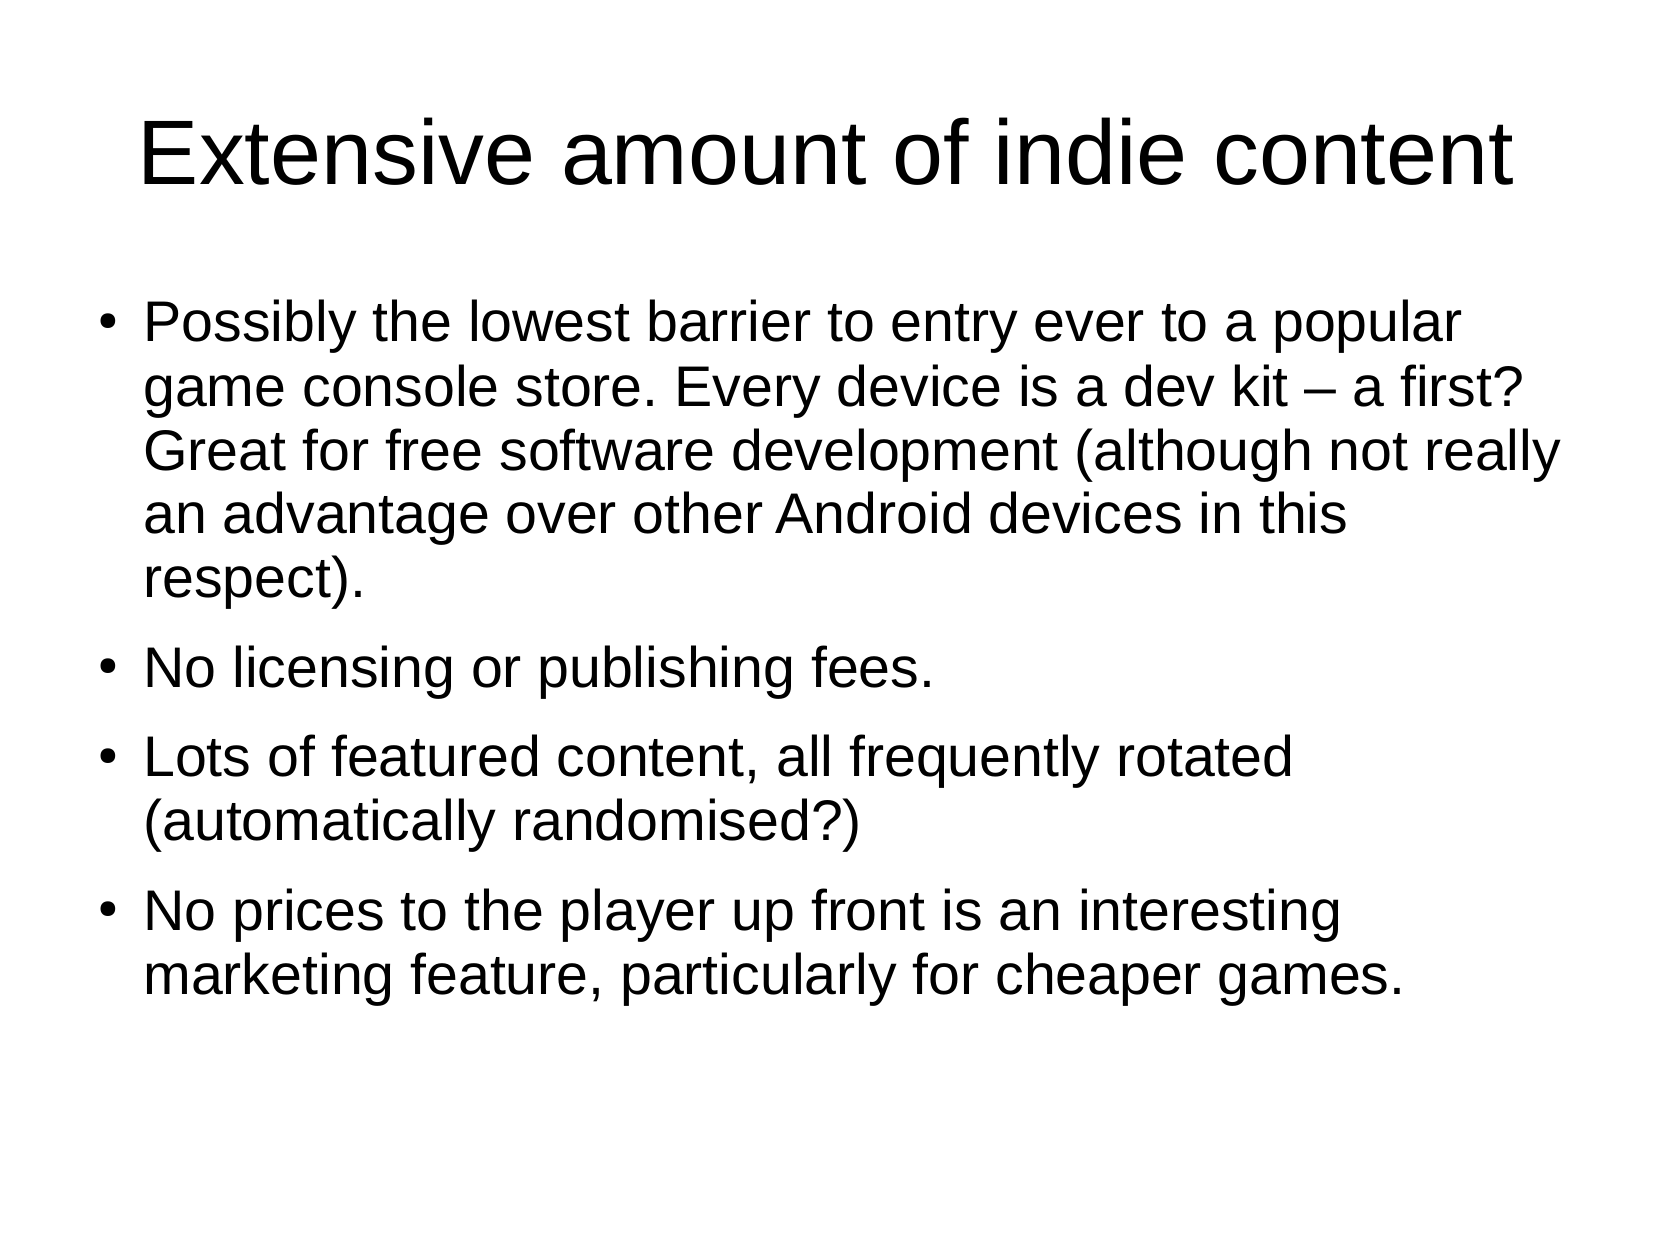

# Extensive amount of indie content
Possibly the lowest barrier to entry ever to a popular game console store. Every device is a dev kit – a first? Great for free software development (although not really an advantage over other Android devices in this respect).
No licensing or publishing fees.
Lots of featured content, all frequently rotated (automatically randomised?)
No prices to the player up front is an interesting marketing feature, particularly for cheaper games.